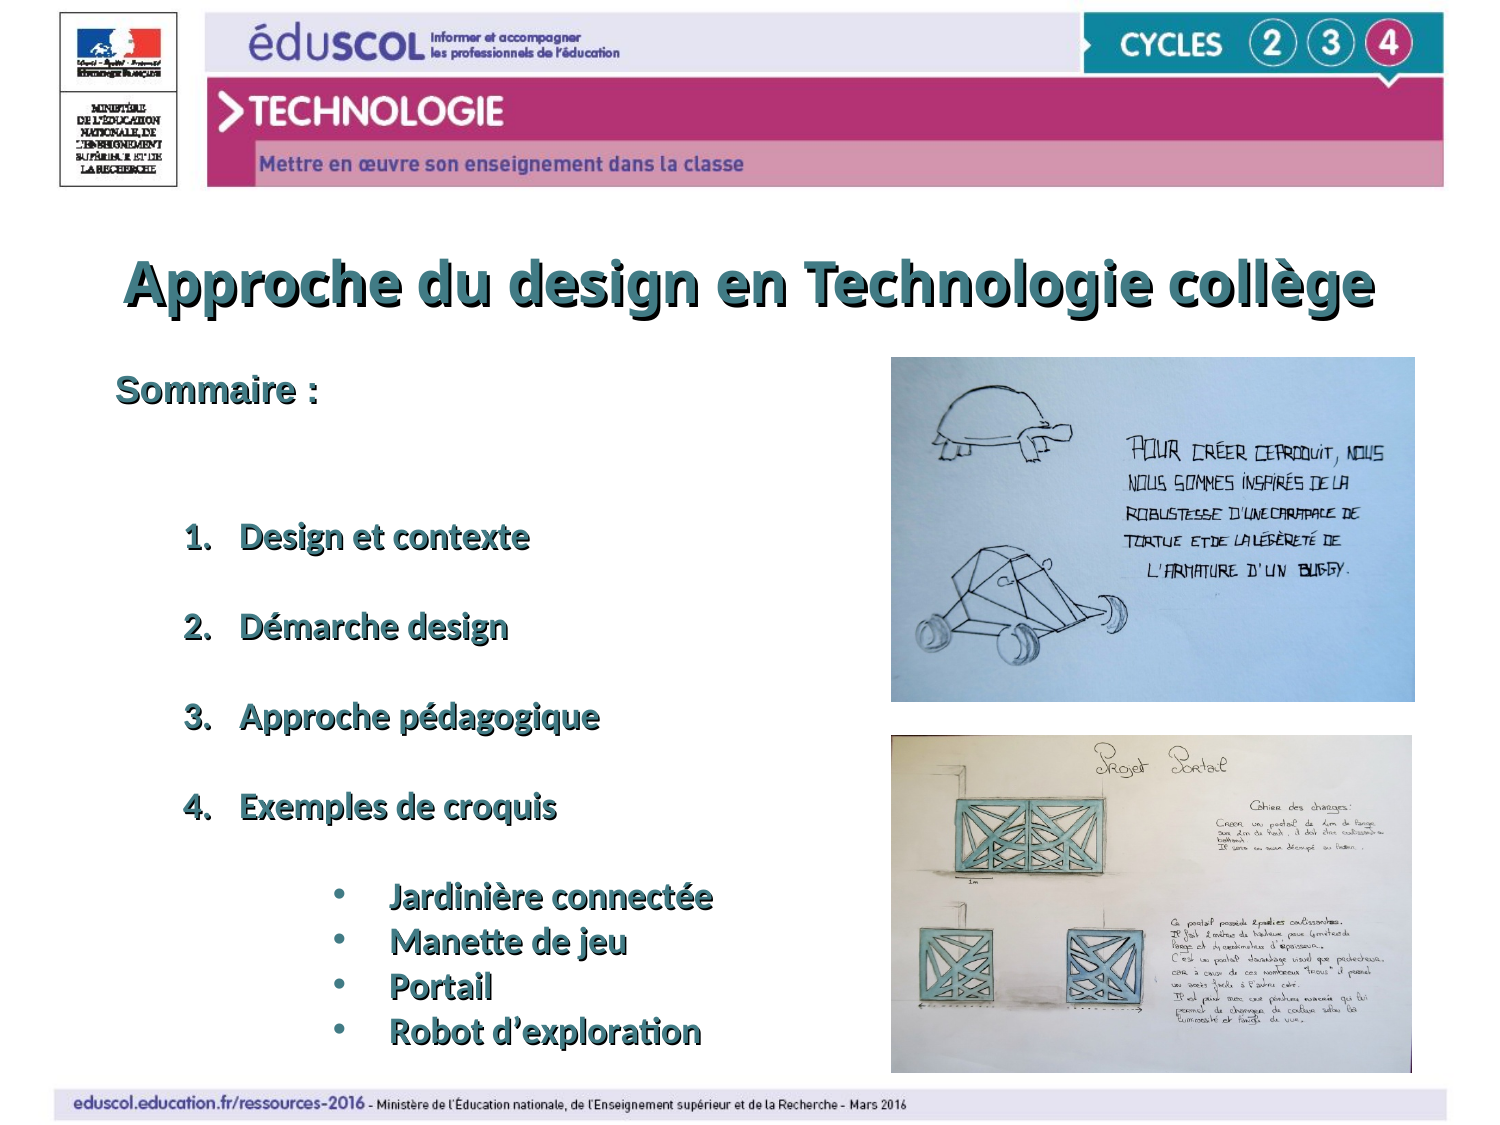

# Approche du design en Technologie collège
Sommaire :
Design et contexte
Démarche design
Approche pédagogique
Exemples de croquis
Jardinière connectée
Manette de jeu
Portail
Robot d’exploration